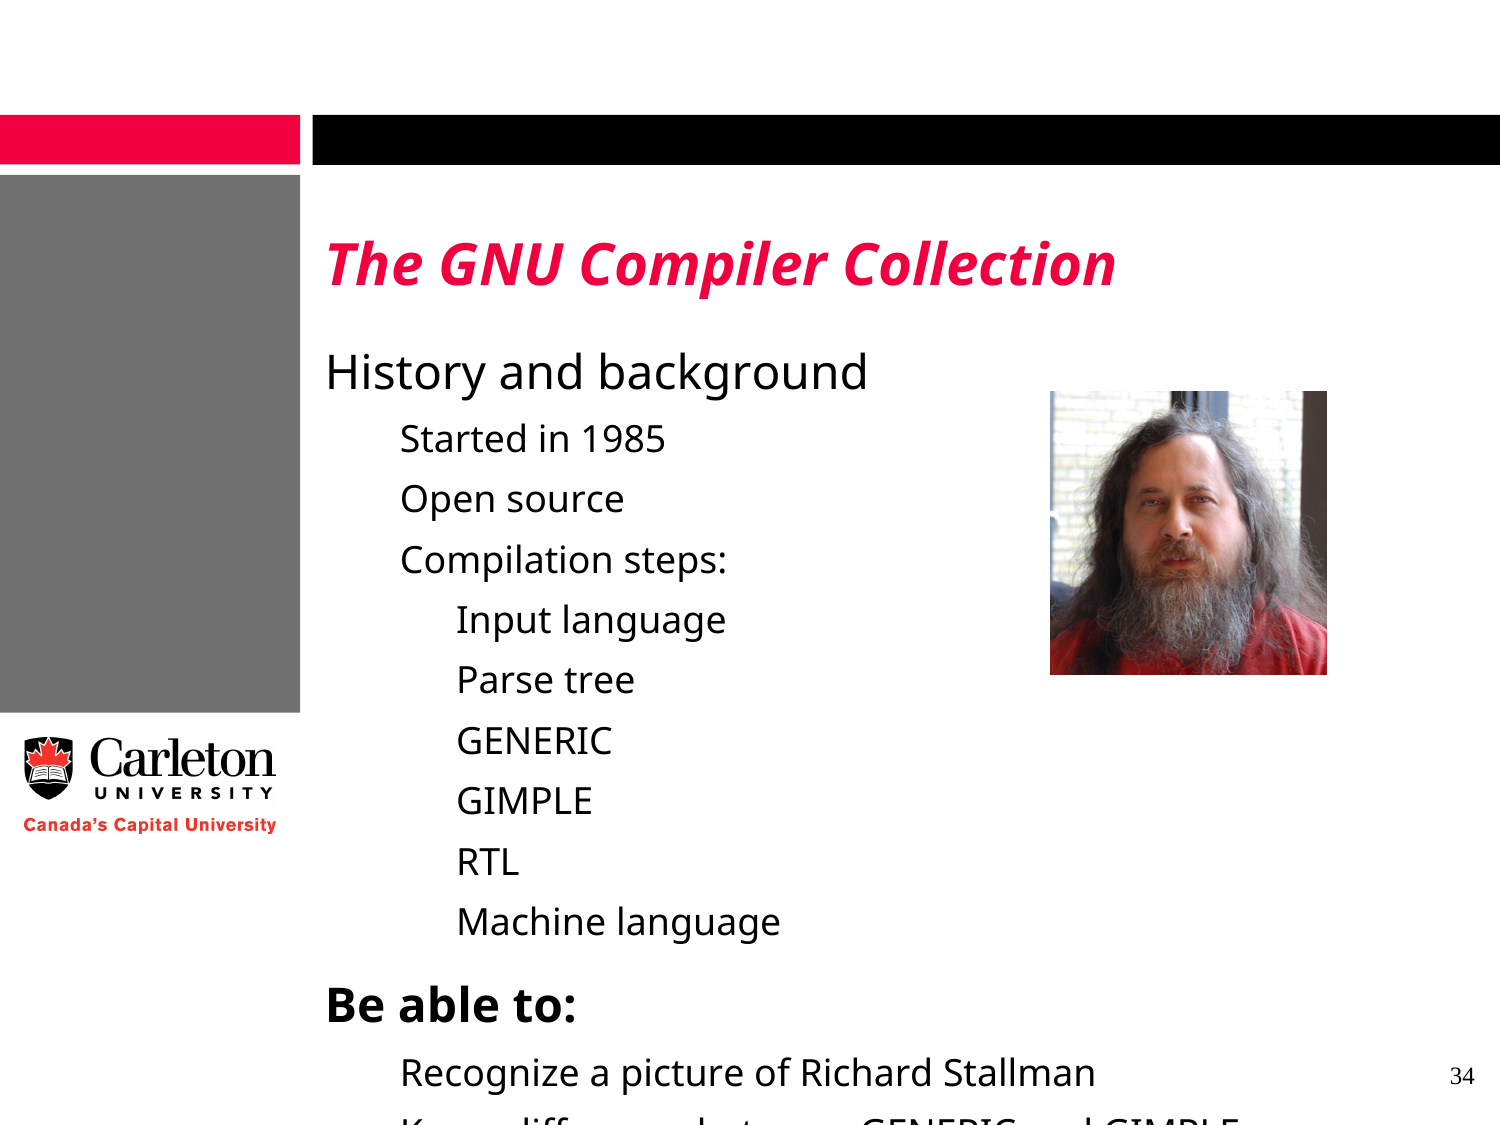

# The GNU Compiler Collection
History and background
Started in 1985
Open source
Compilation steps:
Input language
Parse tree
GENERIC
GIMPLE
RTL
Machine language
Be able to:
Recognize a picture of Richard Stallman
Know difference between GENERIC and GIMPLE
34